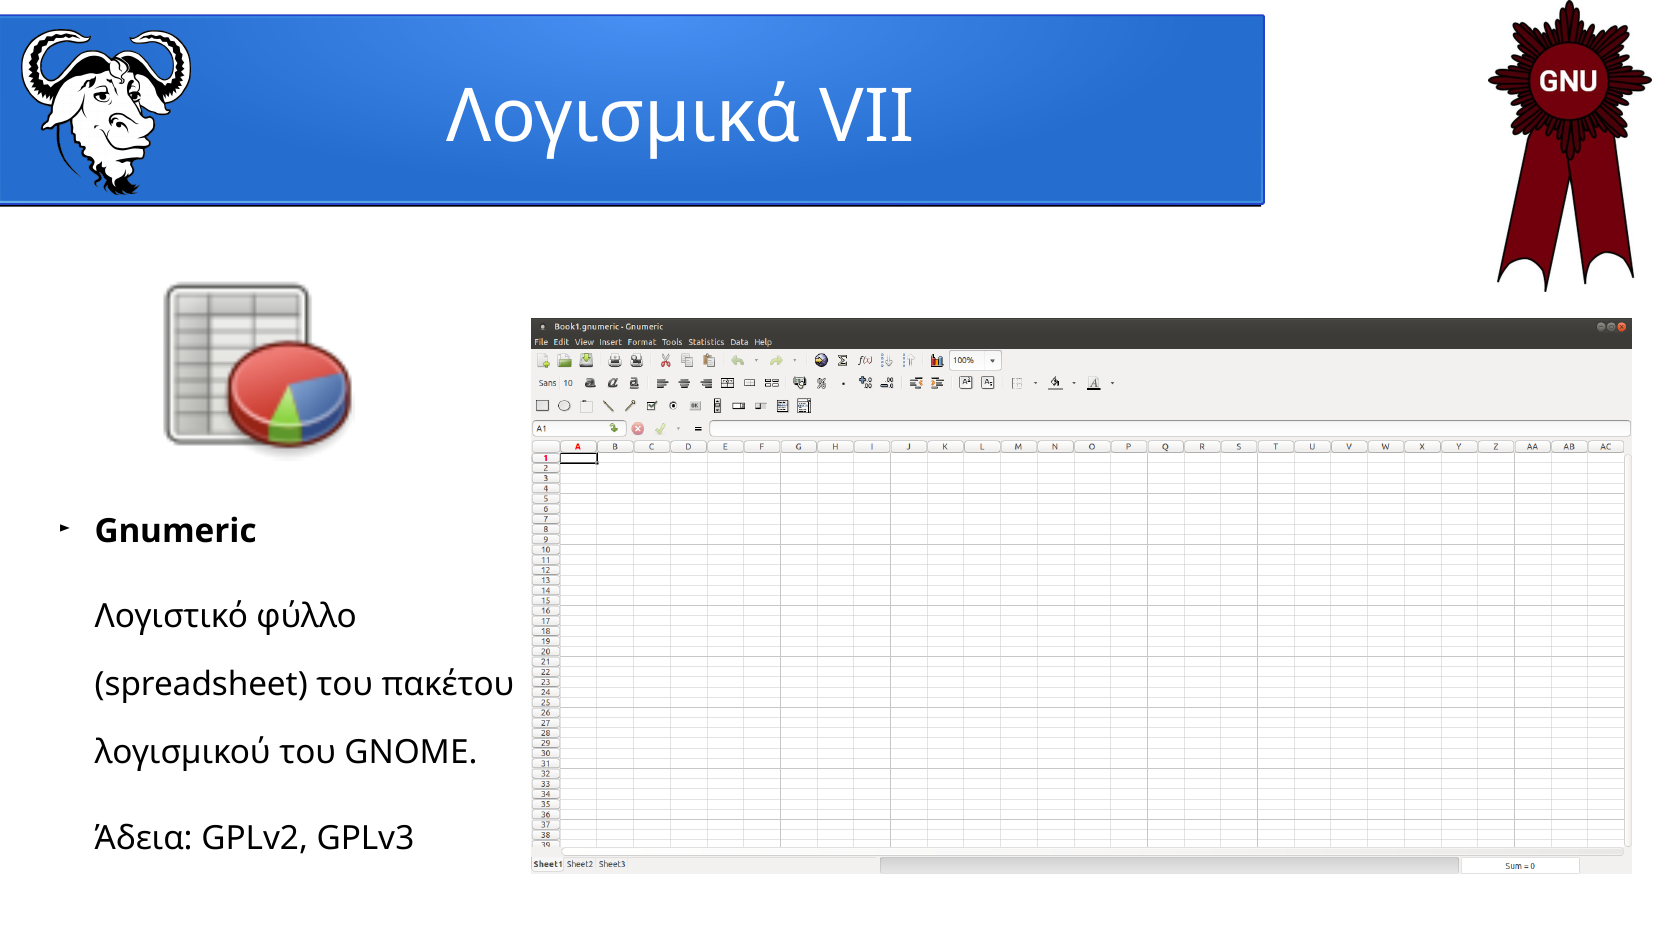

# Λογισμικά VII
Gnumeric
Λογιστικό φύλλο (spreadsheet) του πακέτου λογισμικού του GNOME.
Άδεια: GPLv2, GPLv3